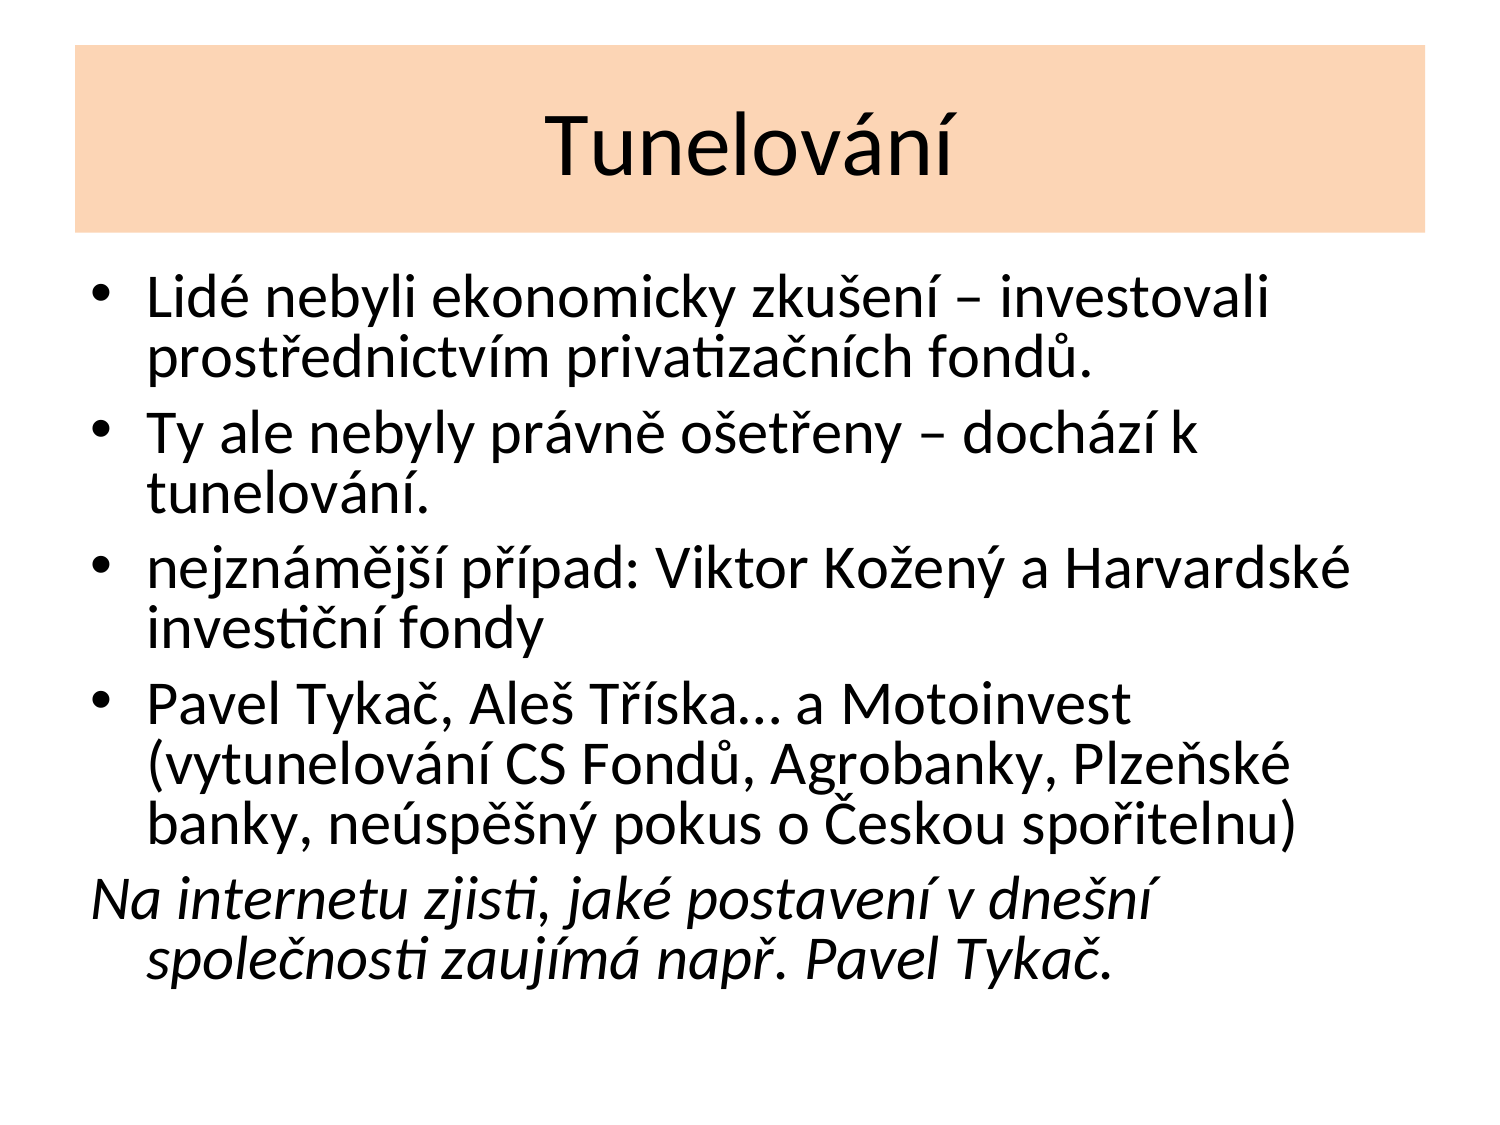

# Tunelování
Lidé nebyli ekonomicky zkušení – investovali prostřednictvím privatizačních fondů.
Ty ale nebyly právně ošetřeny – dochází k tunelování.
nejznámější případ: Viktor Kožený a Harvardské investiční fondy
Pavel Tykač, Aleš Tříska… a Motoinvest (vytunelování CS Fondů, Agrobanky, Plzeňské banky, neúspěšný pokus o Českou spořitelnu)
Na internetu zjisti, jaké postavení v dnešní společnosti zaujímá např. Pavel Tykač.